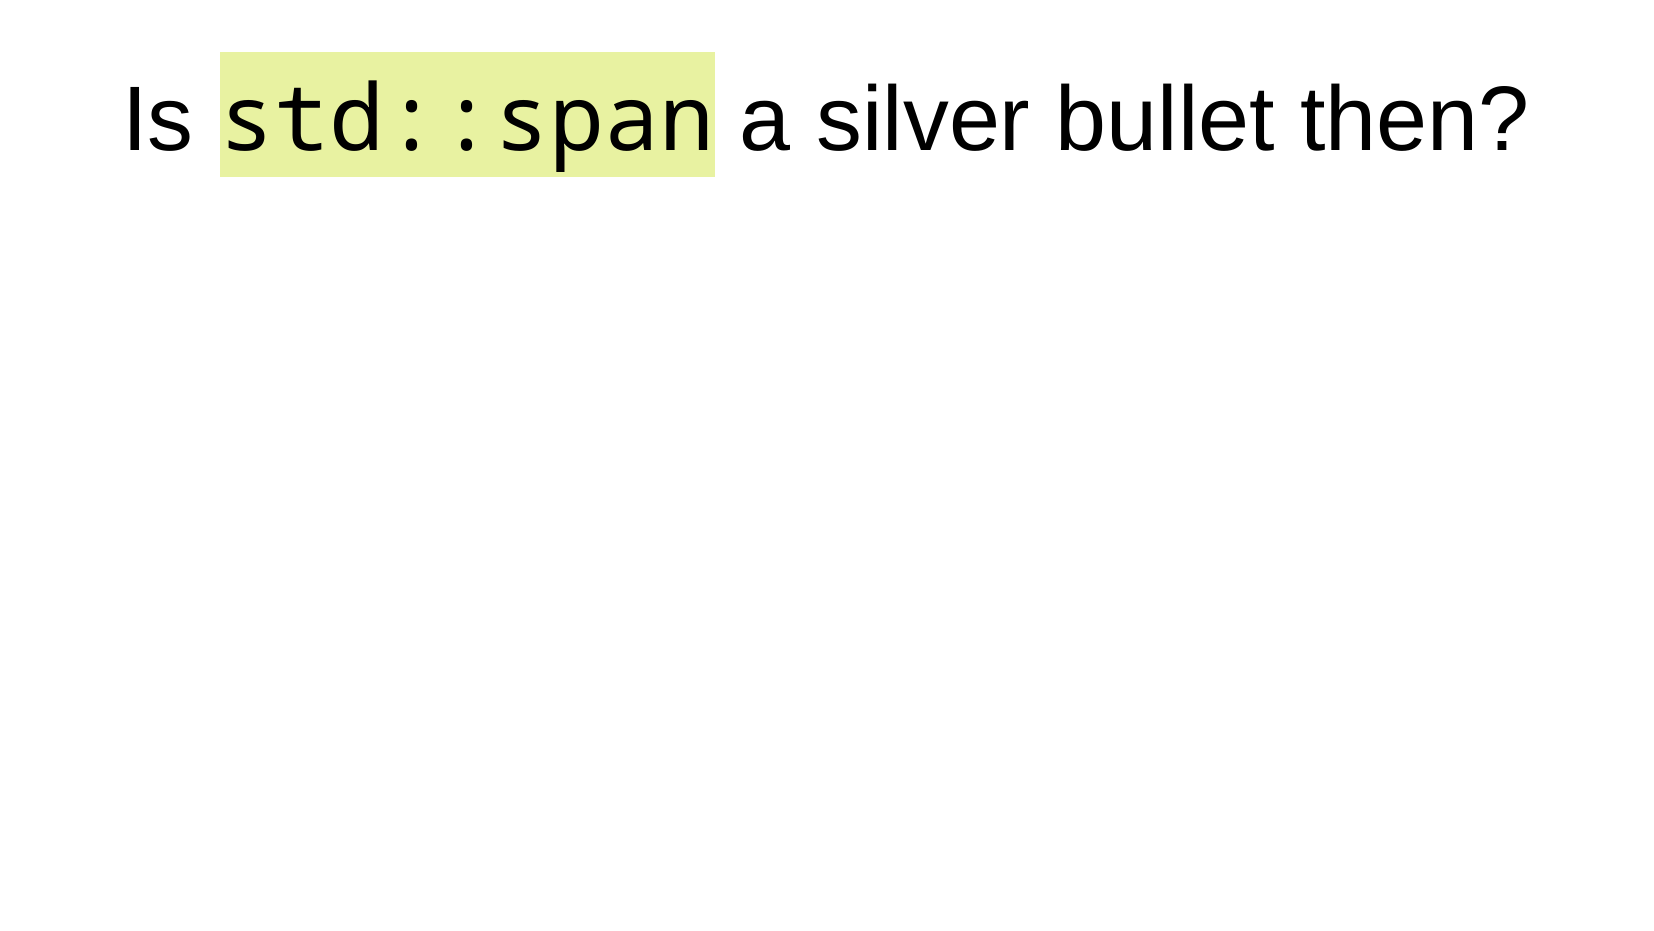

# Is std::span a silver bullet then?